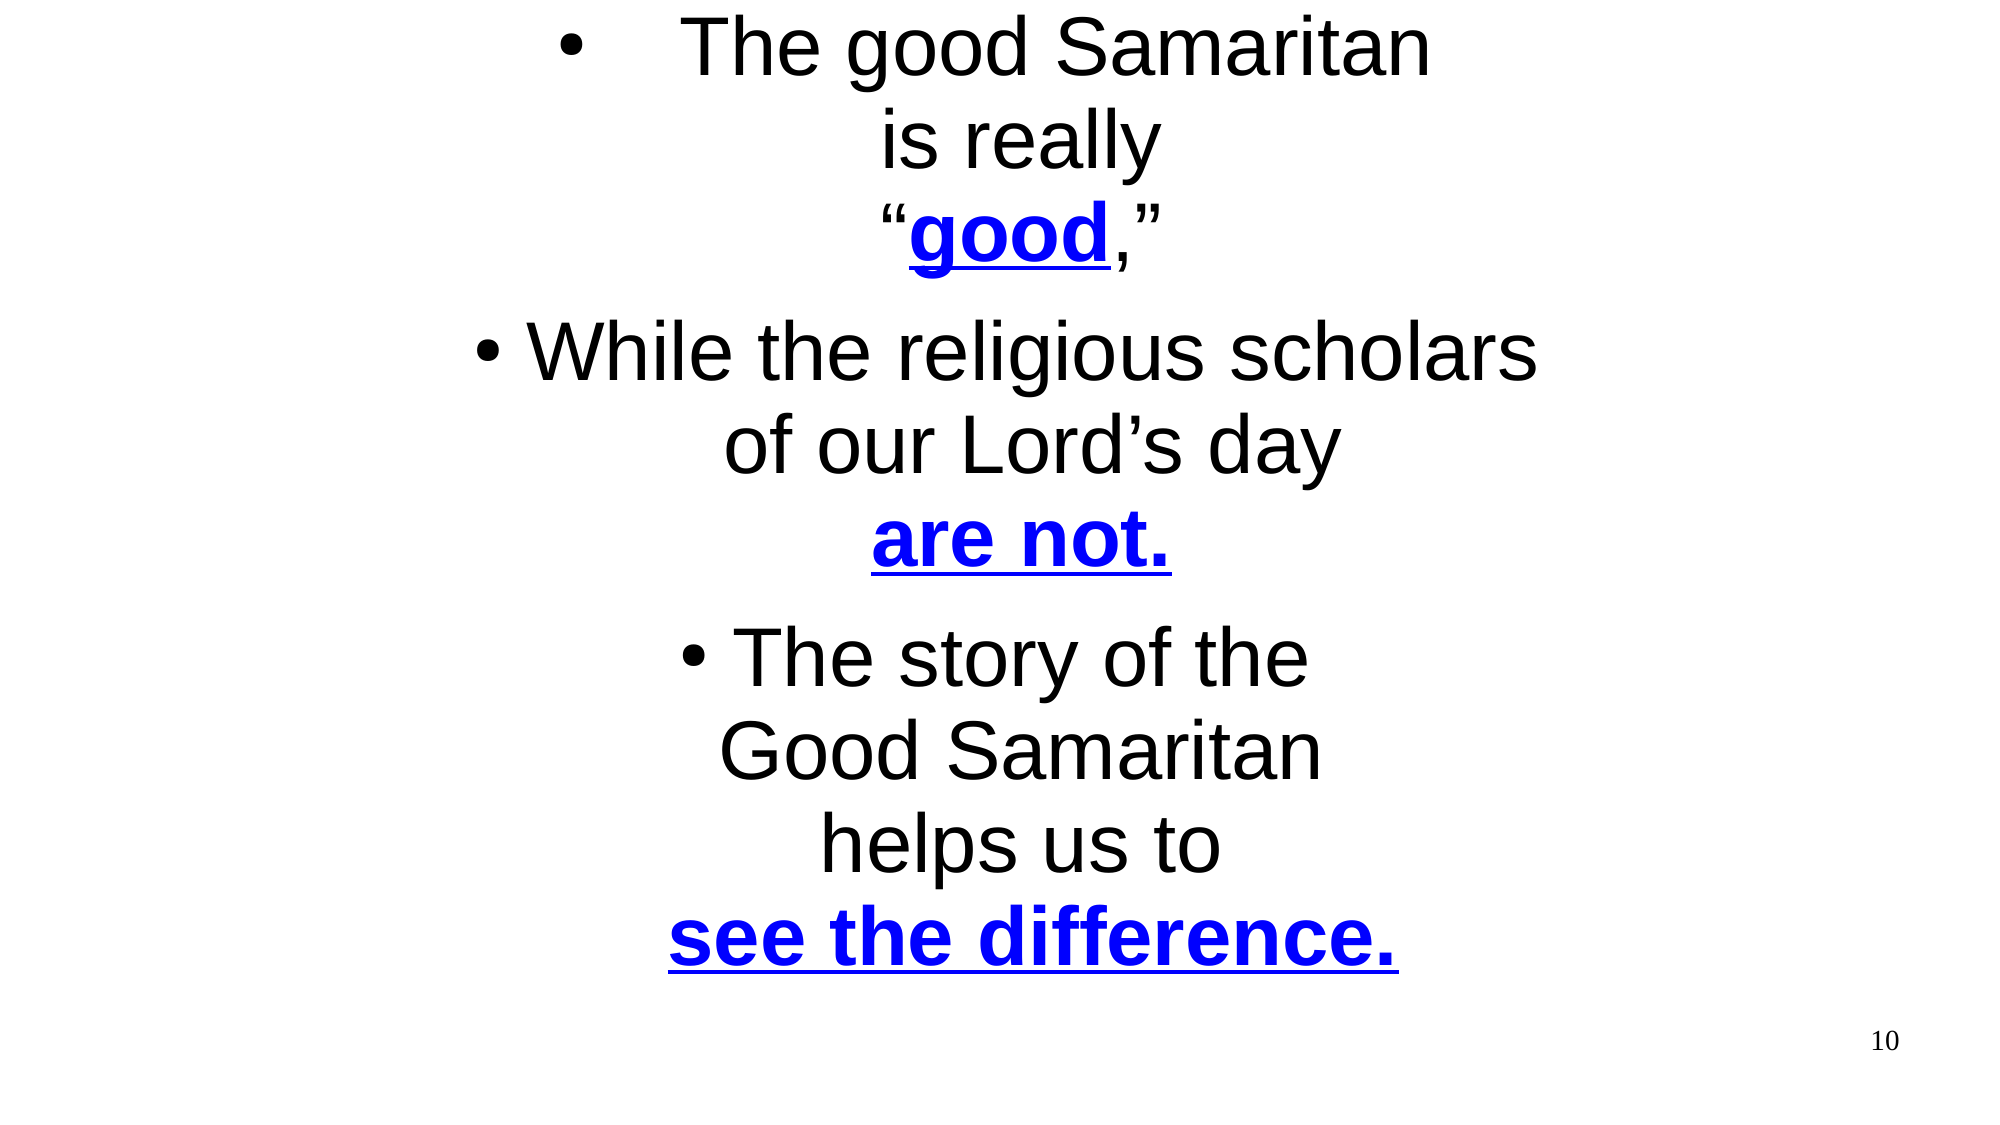

# The good Samaritan is really “good,”
While the religious scholars
 of our Lord’s day
are not.
The story of the
Good Samaritan
helps us to
see the difference.
10